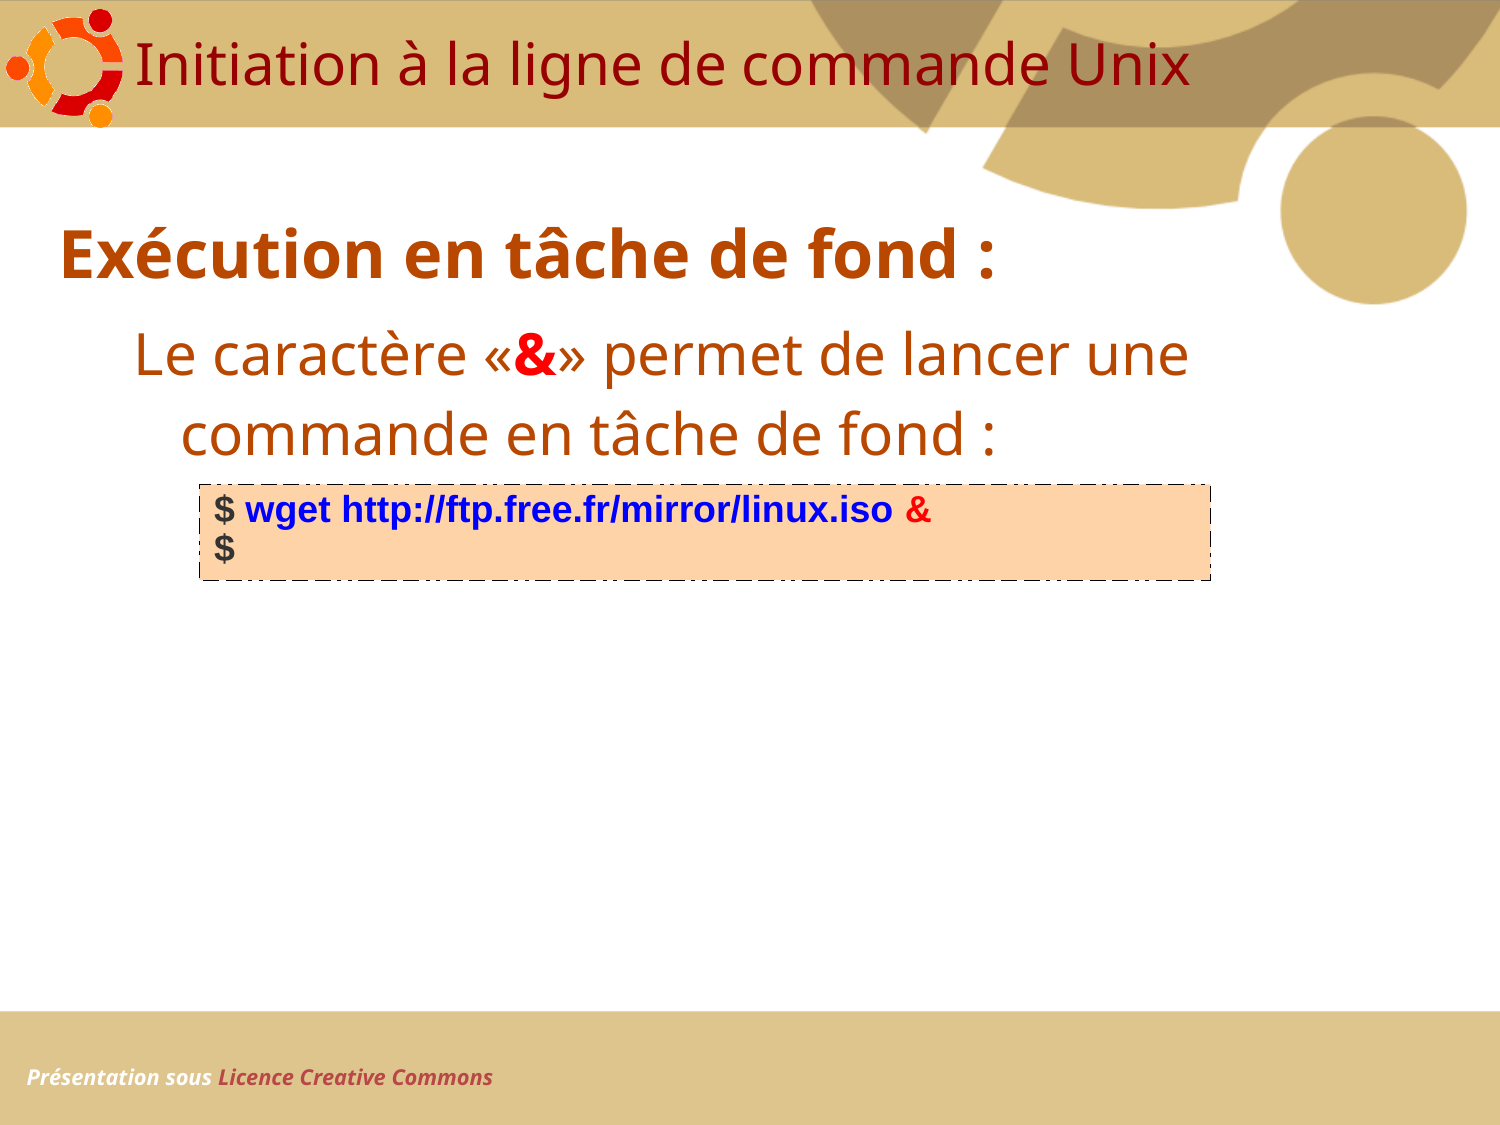

# Initiation à la ligne de commande Unix
Exécution en tâche de fond :
Le caractère «&» permet de lancer une commande en tâche de fond :
$ wget http://ftp.free.fr/mirror/linux.iso &
$